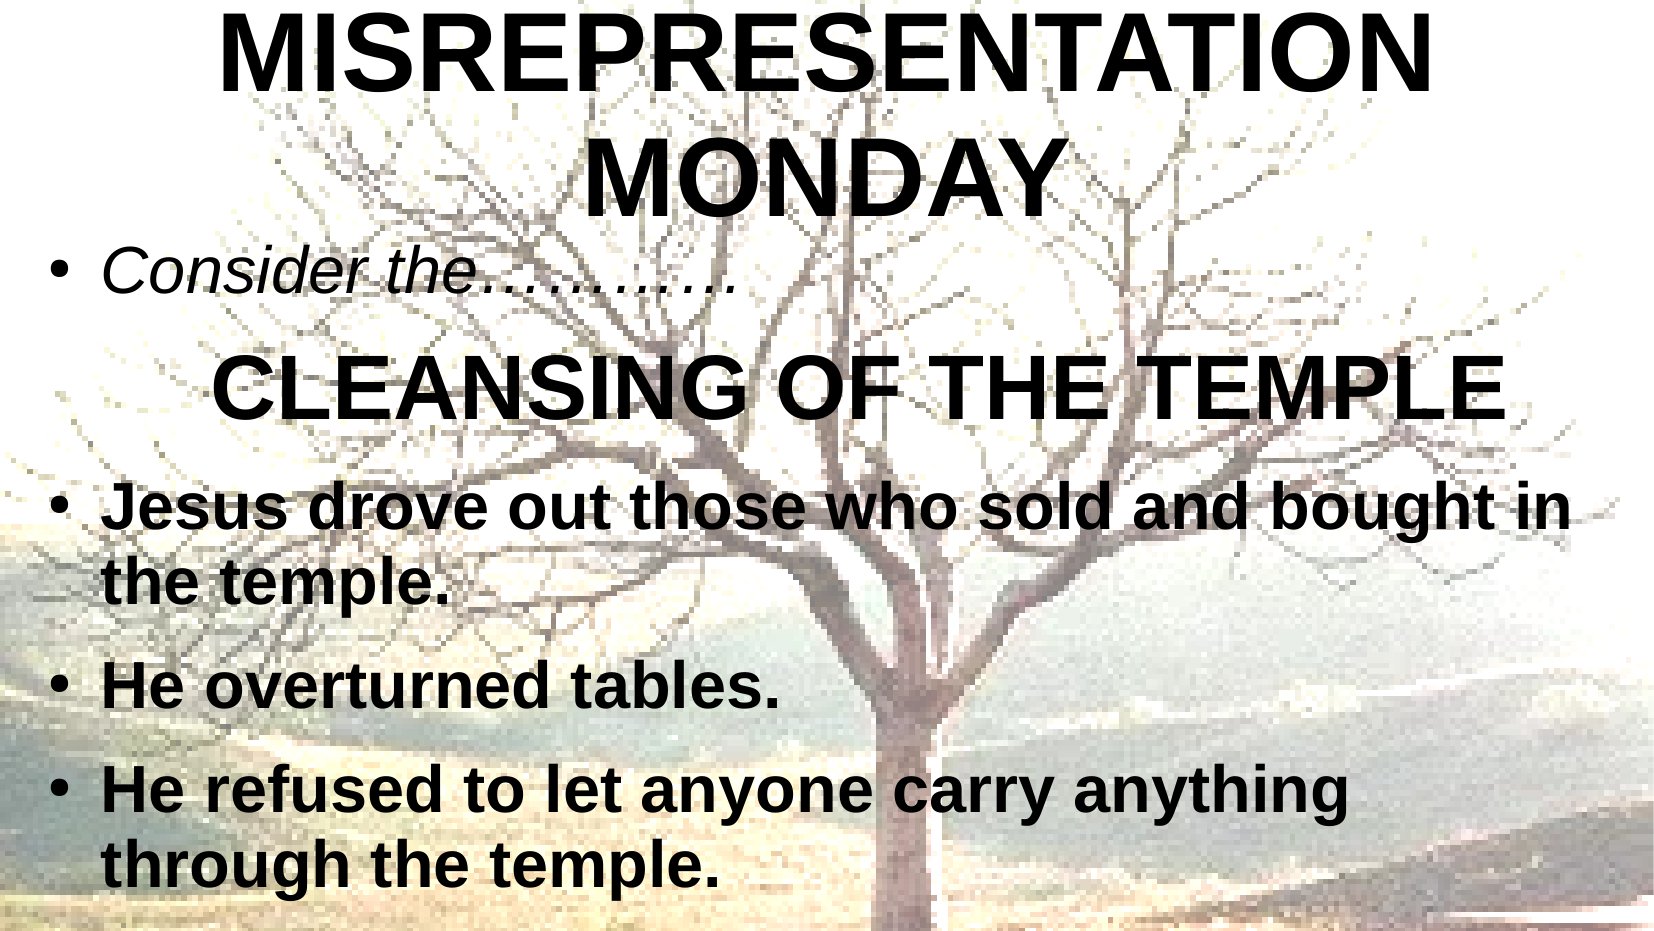

# MISREPRESENTATION MONDAY
Consider the…………
CLEANSING OF THE TEMPLE
Jesus drove out those who sold and bought in the temple.
He overturned tables.
He refused to let anyone carry anything through the temple.